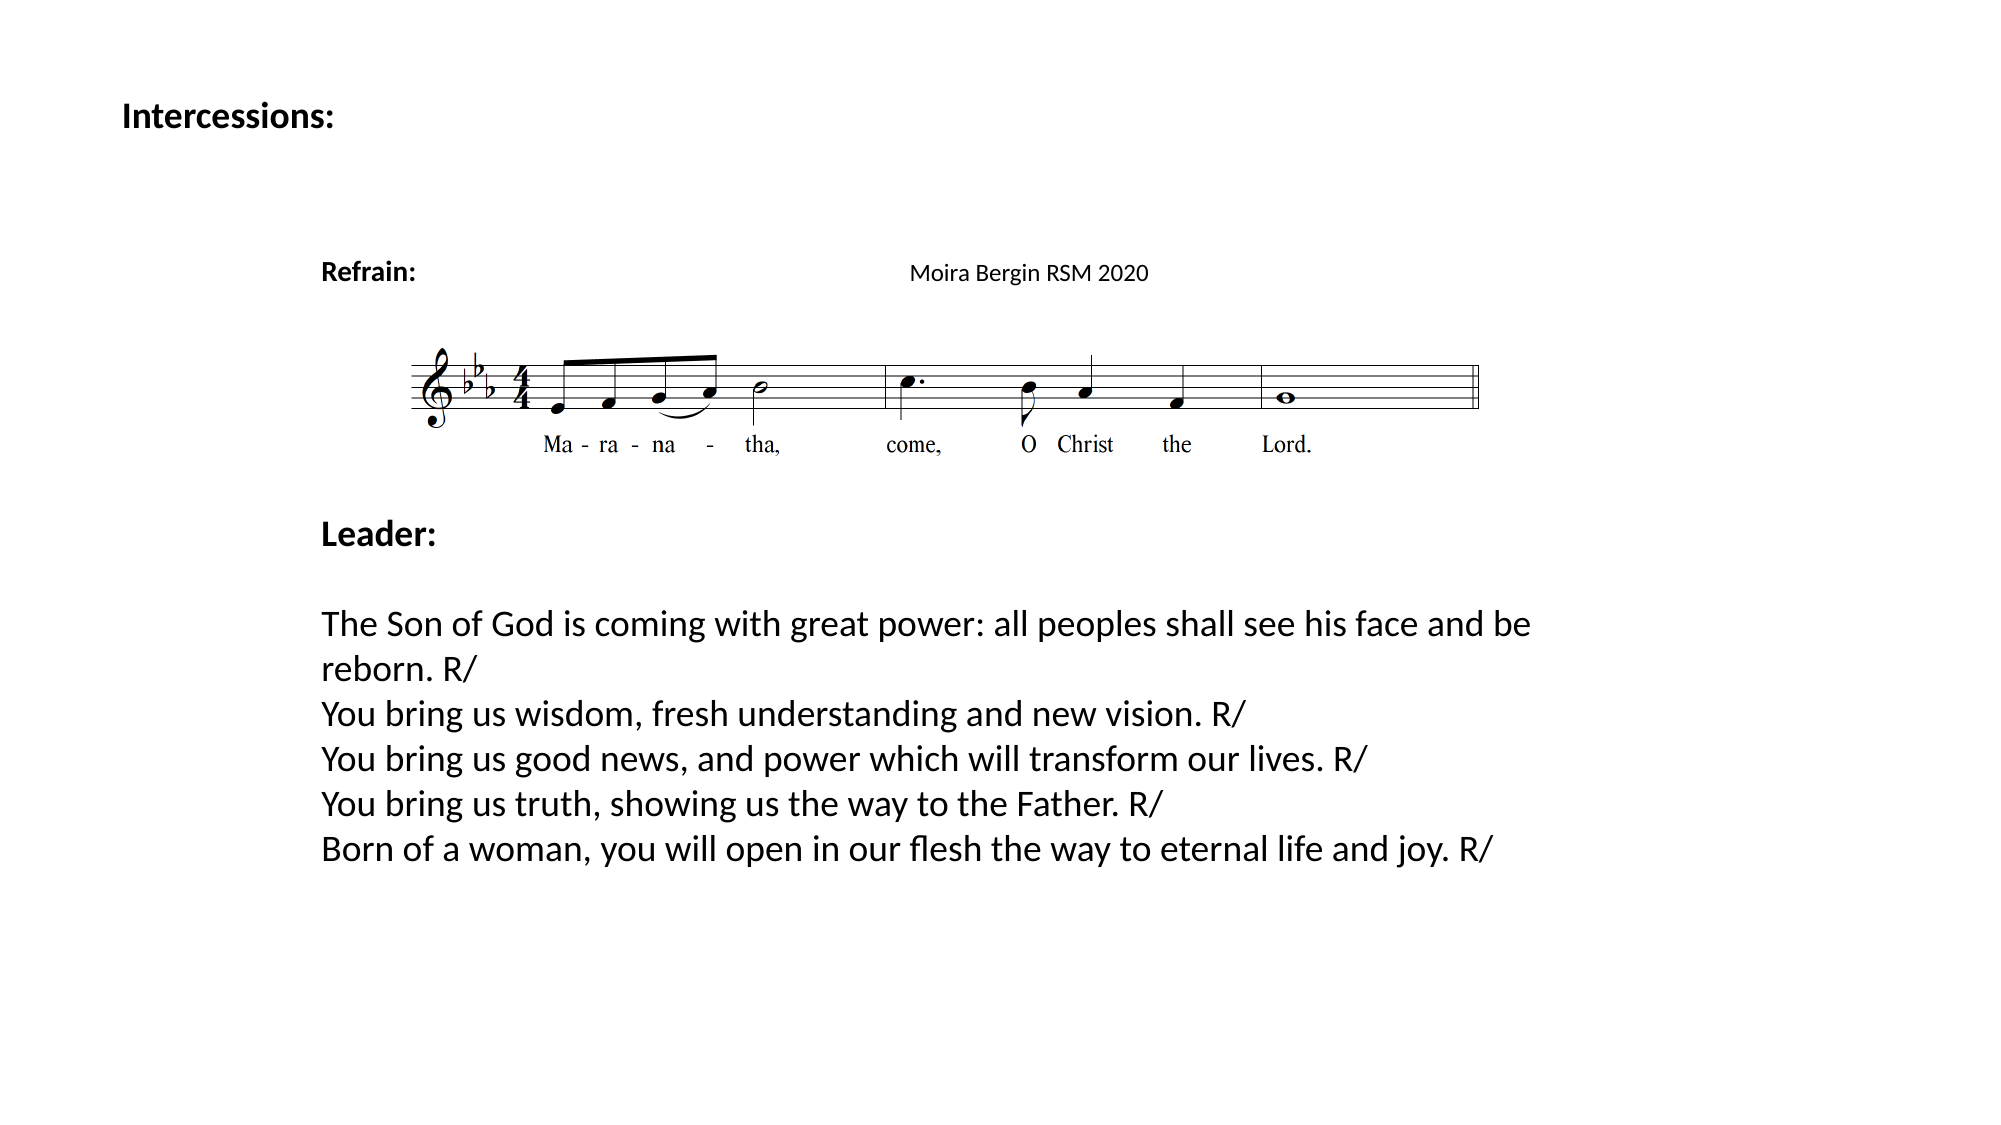

Intercessions:
Refrain:					 Moira Bergin RSM 2020
Leader:
The Son of God is coming with great power: all peoples shall see his face and be reborn. R/
You bring us wisdom, fresh understanding and new vision. R/
You bring us good news, and power which will transform our lives. R/
You bring us truth, showing us the way to the Father. R/
Born of a woman, you will open in our flesh the way to eternal life and joy. R/